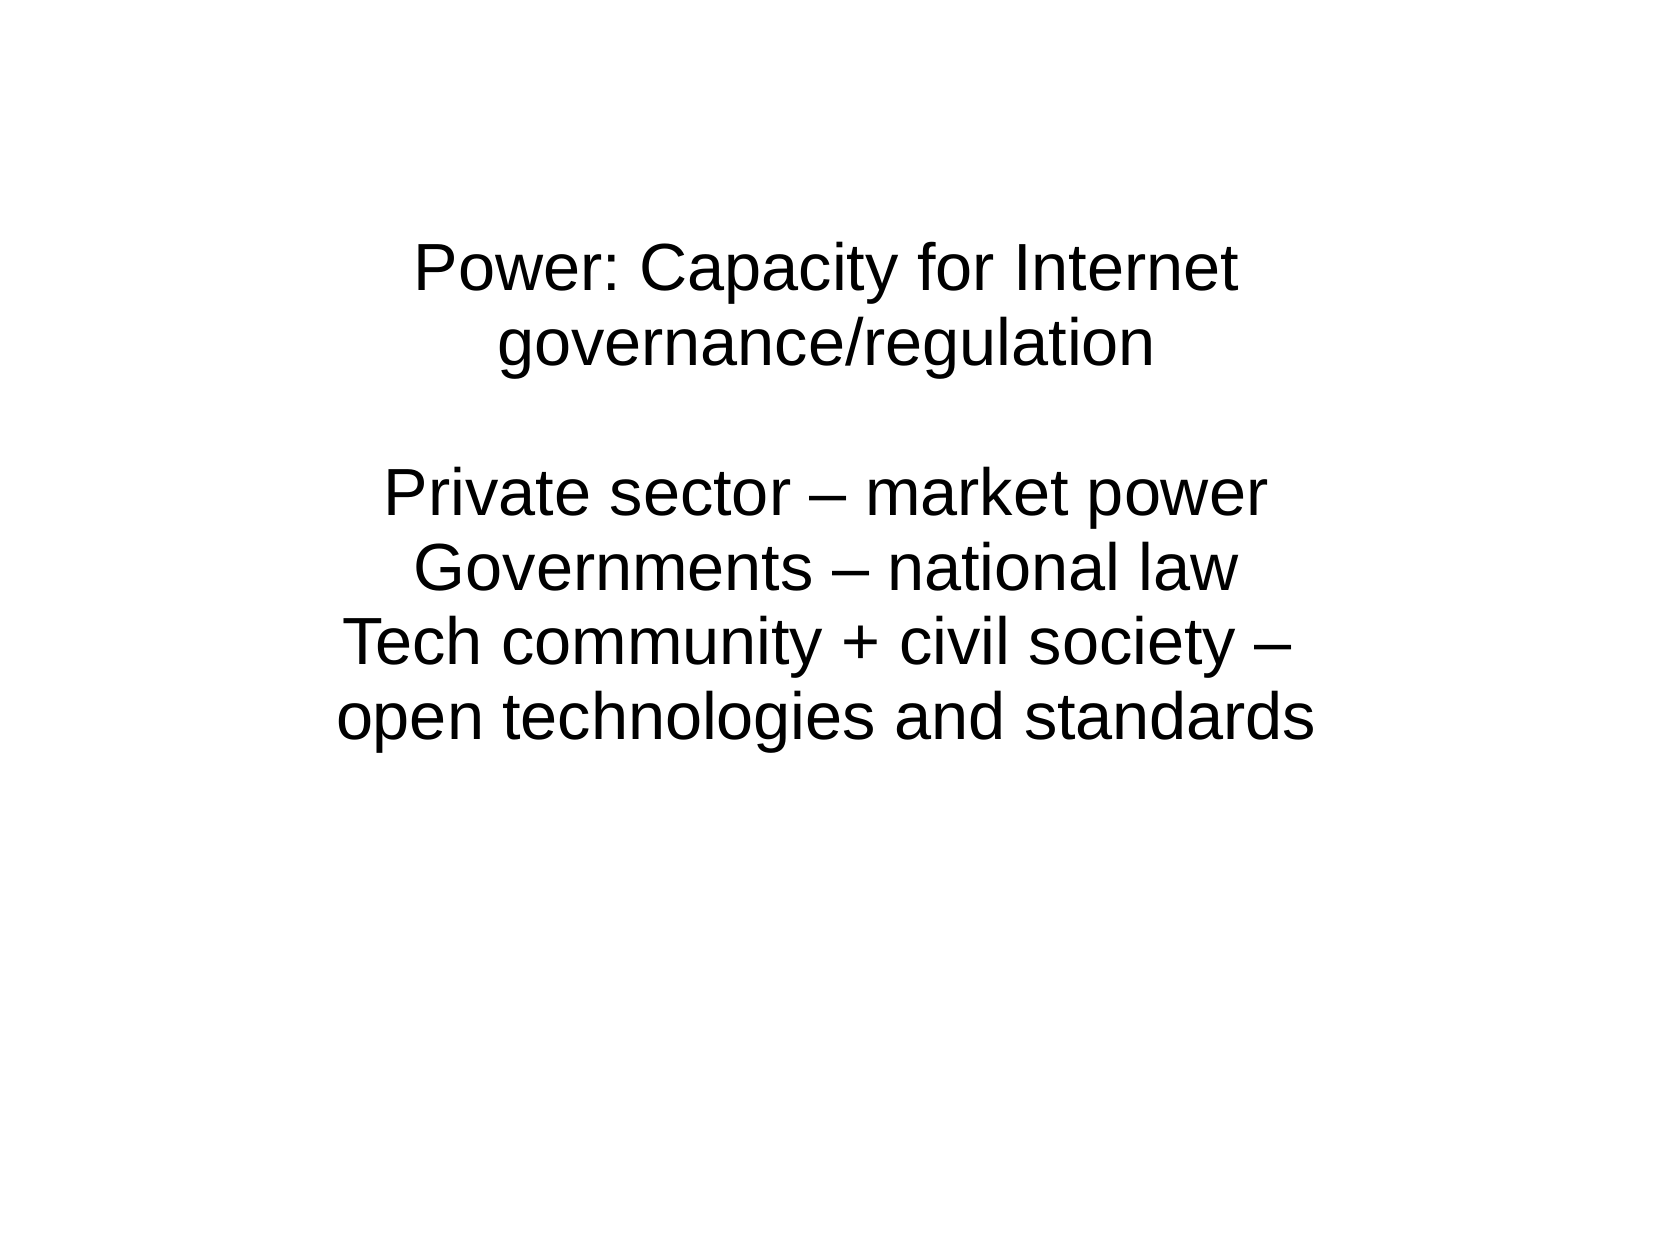

# Power: Capacity for Internet governance/regulation
Private sector – market power
Governments – national law
Tech community + civil society –
open technologies and standards